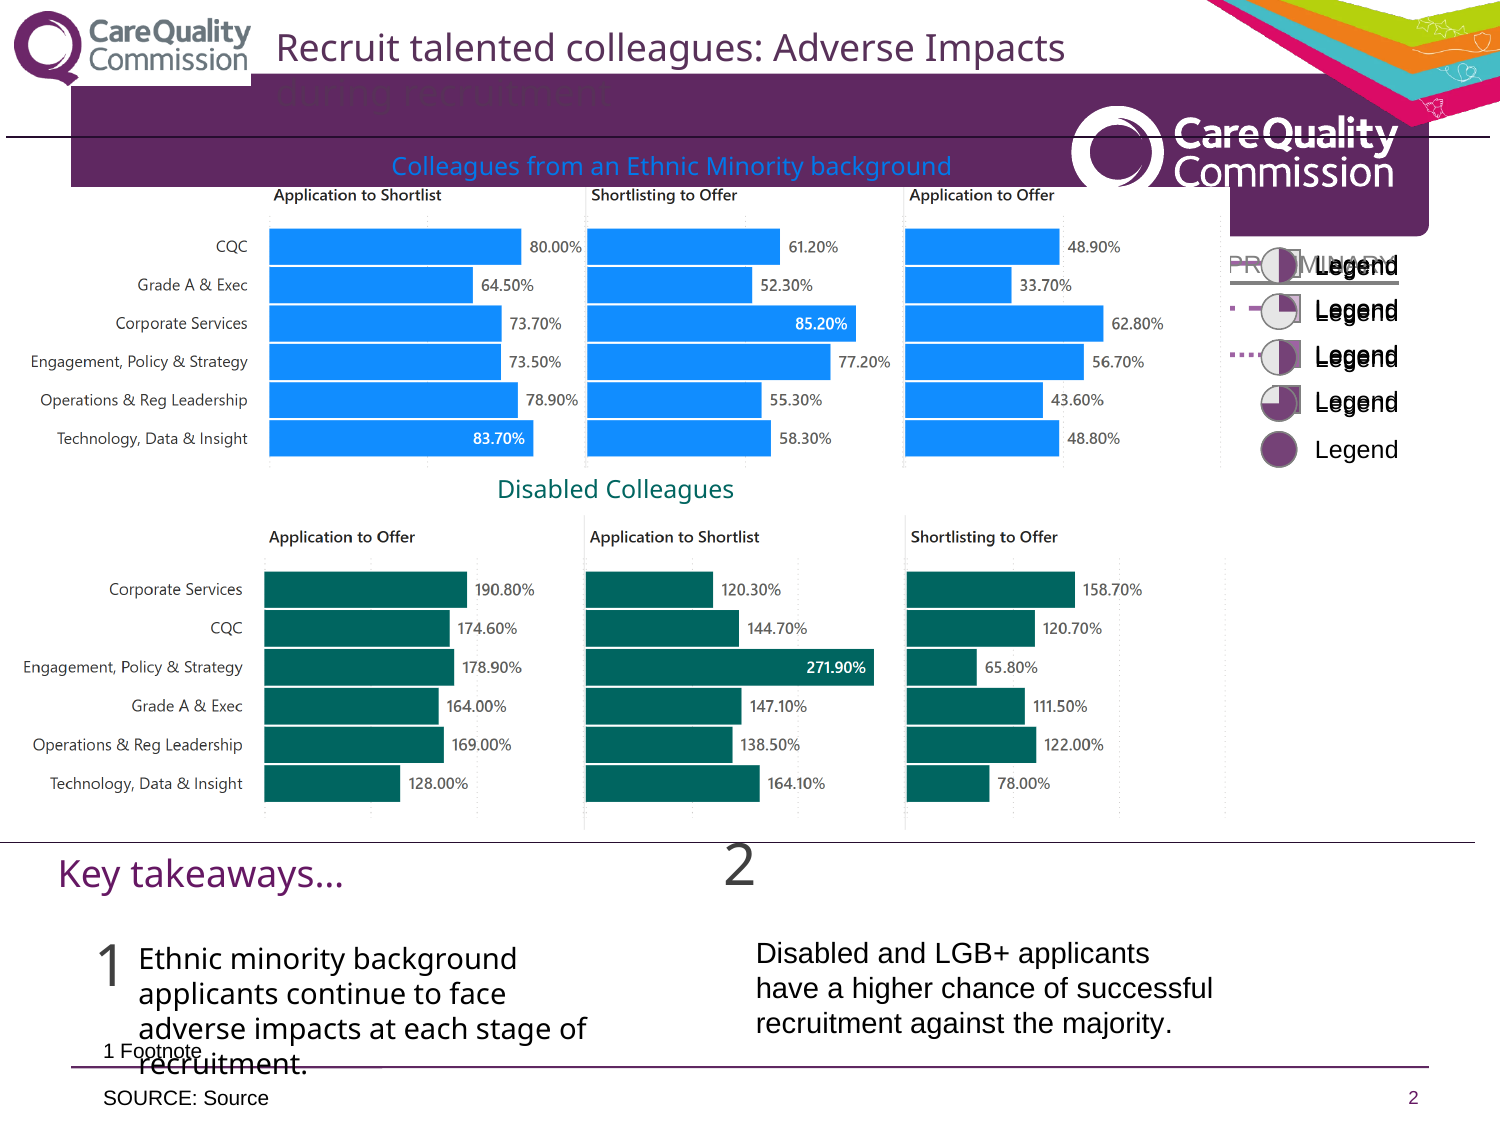

Recruit talented colleagues: Adverse Impacts during recruitment
#
Colleagues from an Ethnic Minority background
Disabled Colleagues
2
Key takeaways…
1
Disabled and LGB+ applicants have a higher chance of successful recruitment against the majority.
Ethnic minority background applicants continue to face adverse impacts at each stage of recruitment.